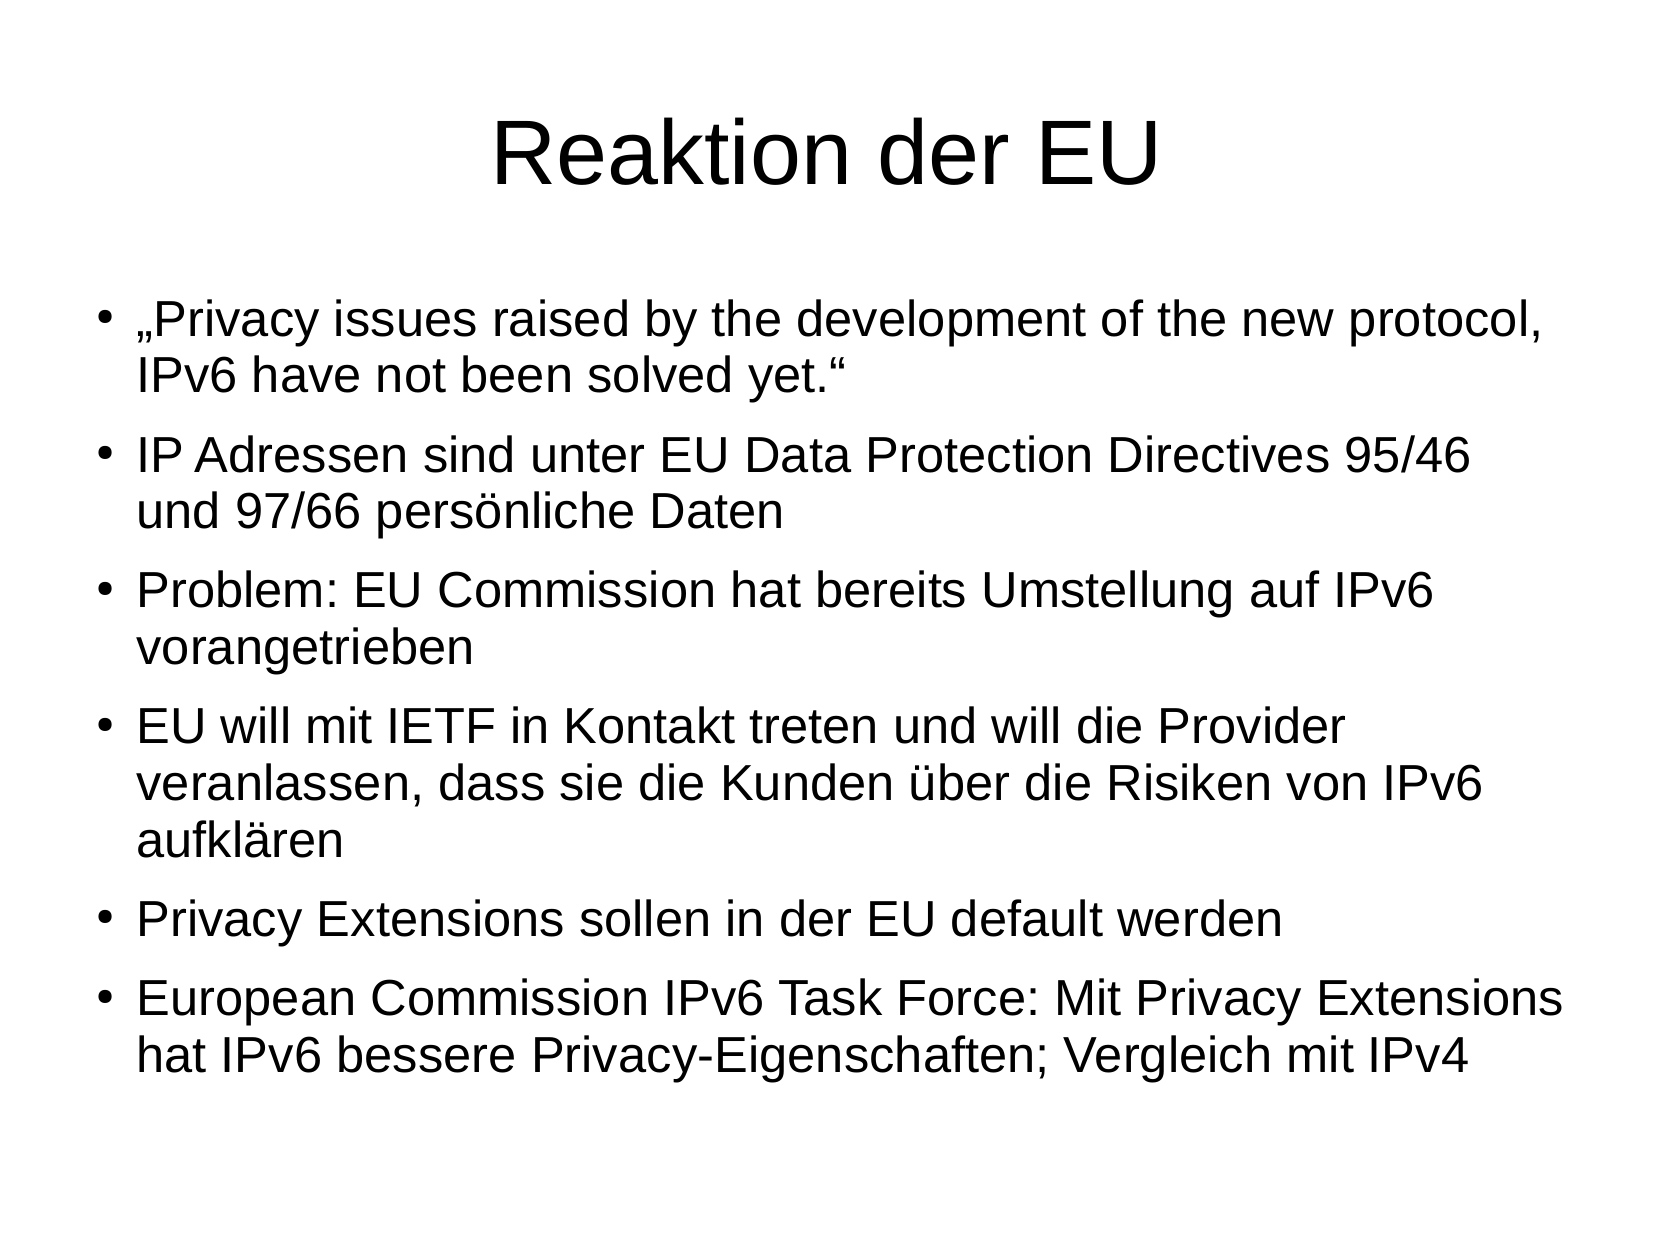

# Reaktion der EU
„Privacy issues raised by the development of the new protocol, IPv6 have not been solved yet.“
IP Adressen sind unter EU Data Protection Directives 95/46 und 97/66 persönliche Daten
Problem: EU Commission hat bereits Umstellung auf IPv6 vorangetrieben
EU will mit IETF in Kontakt treten und will die Provider veranlassen, dass sie die Kunden über die Risiken von IPv6 aufklären
Privacy Extensions sollen in der EU default werden
European Commission IPv6 Task Force: Mit Privacy Extensions hat IPv6 bessere Privacy-Eigenschaften; Vergleich mit IPv4